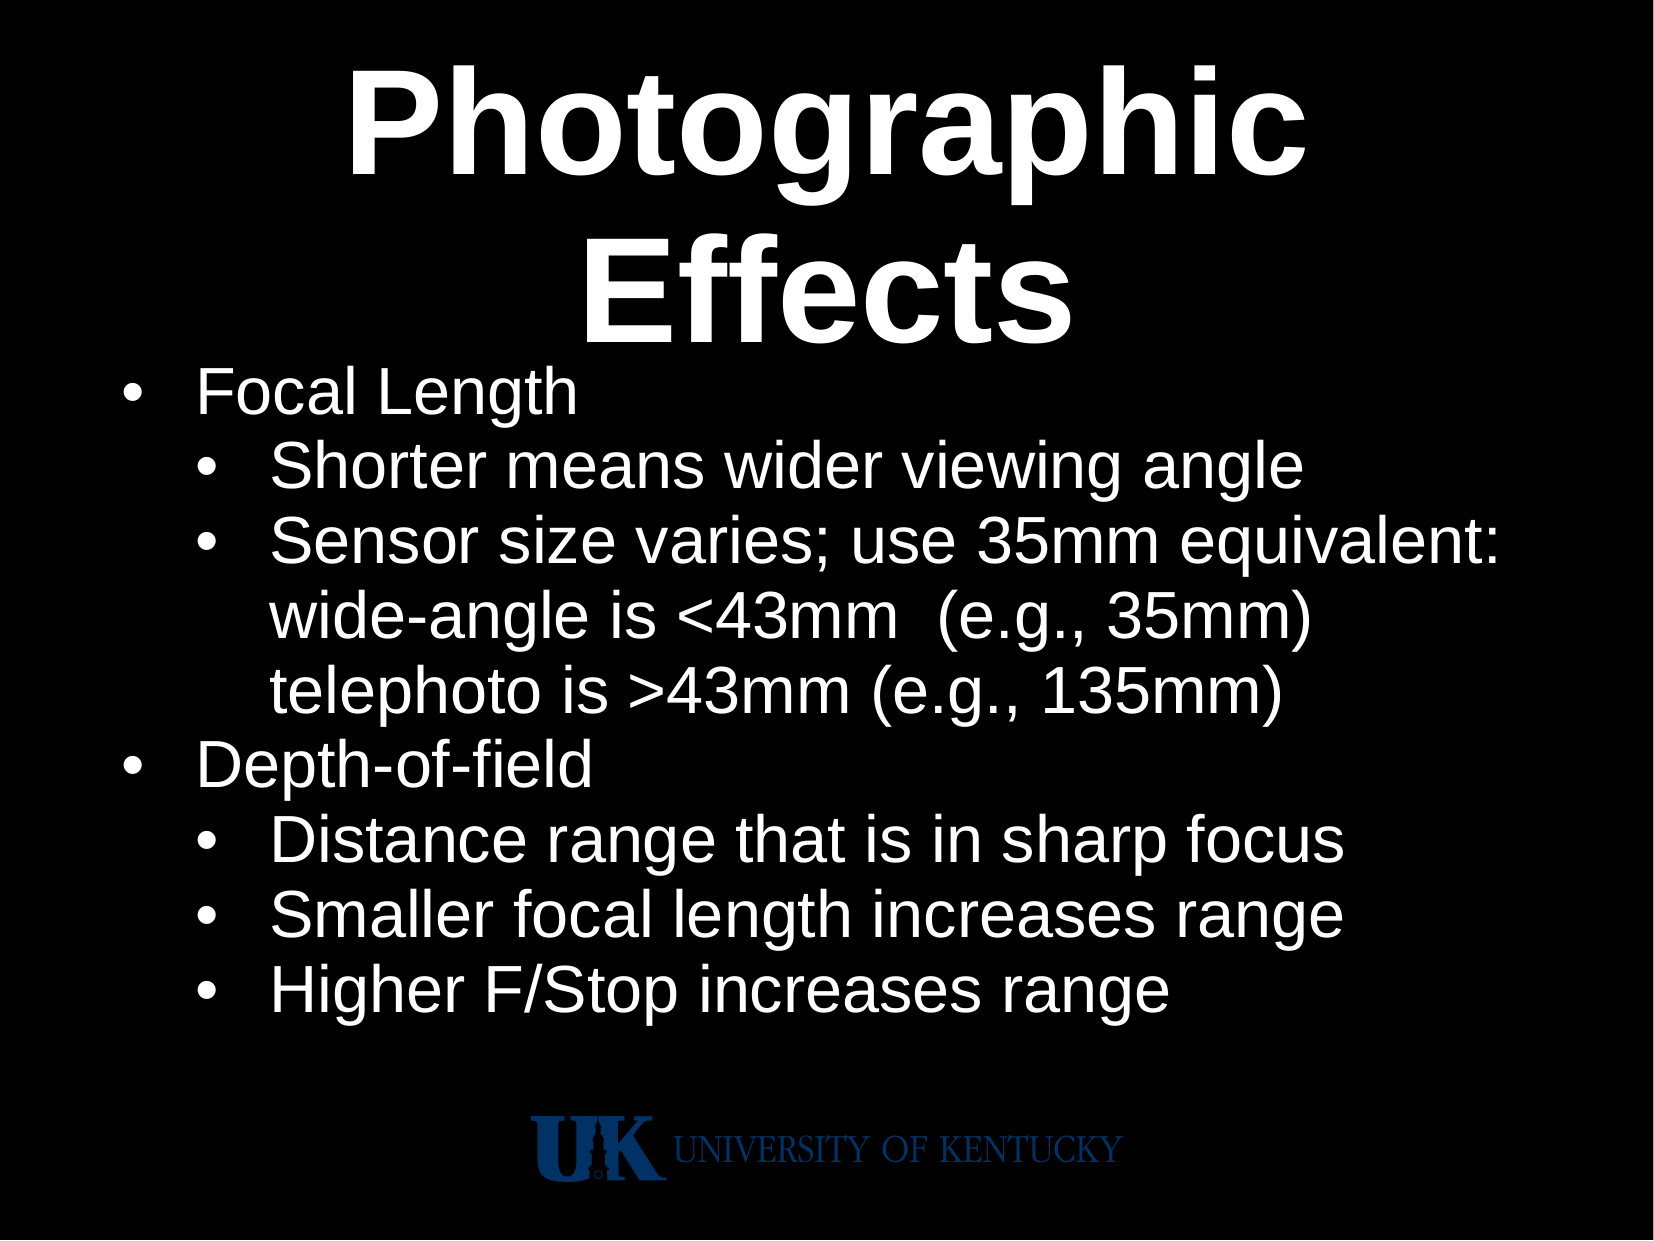

# Photographic Effects
•	Focal Length
	•	Shorter means wider viewing angle
	•	Sensor size varies; use 35mm equivalent:
		wide-angle is <43mm (e.g., 35mm)
		telephoto is >43mm (e.g., 135mm)
•	Depth-of-field
	•	Distance range that is in sharp focus
	•	Smaller focal length increases range
	•	Higher F/Stop increases range